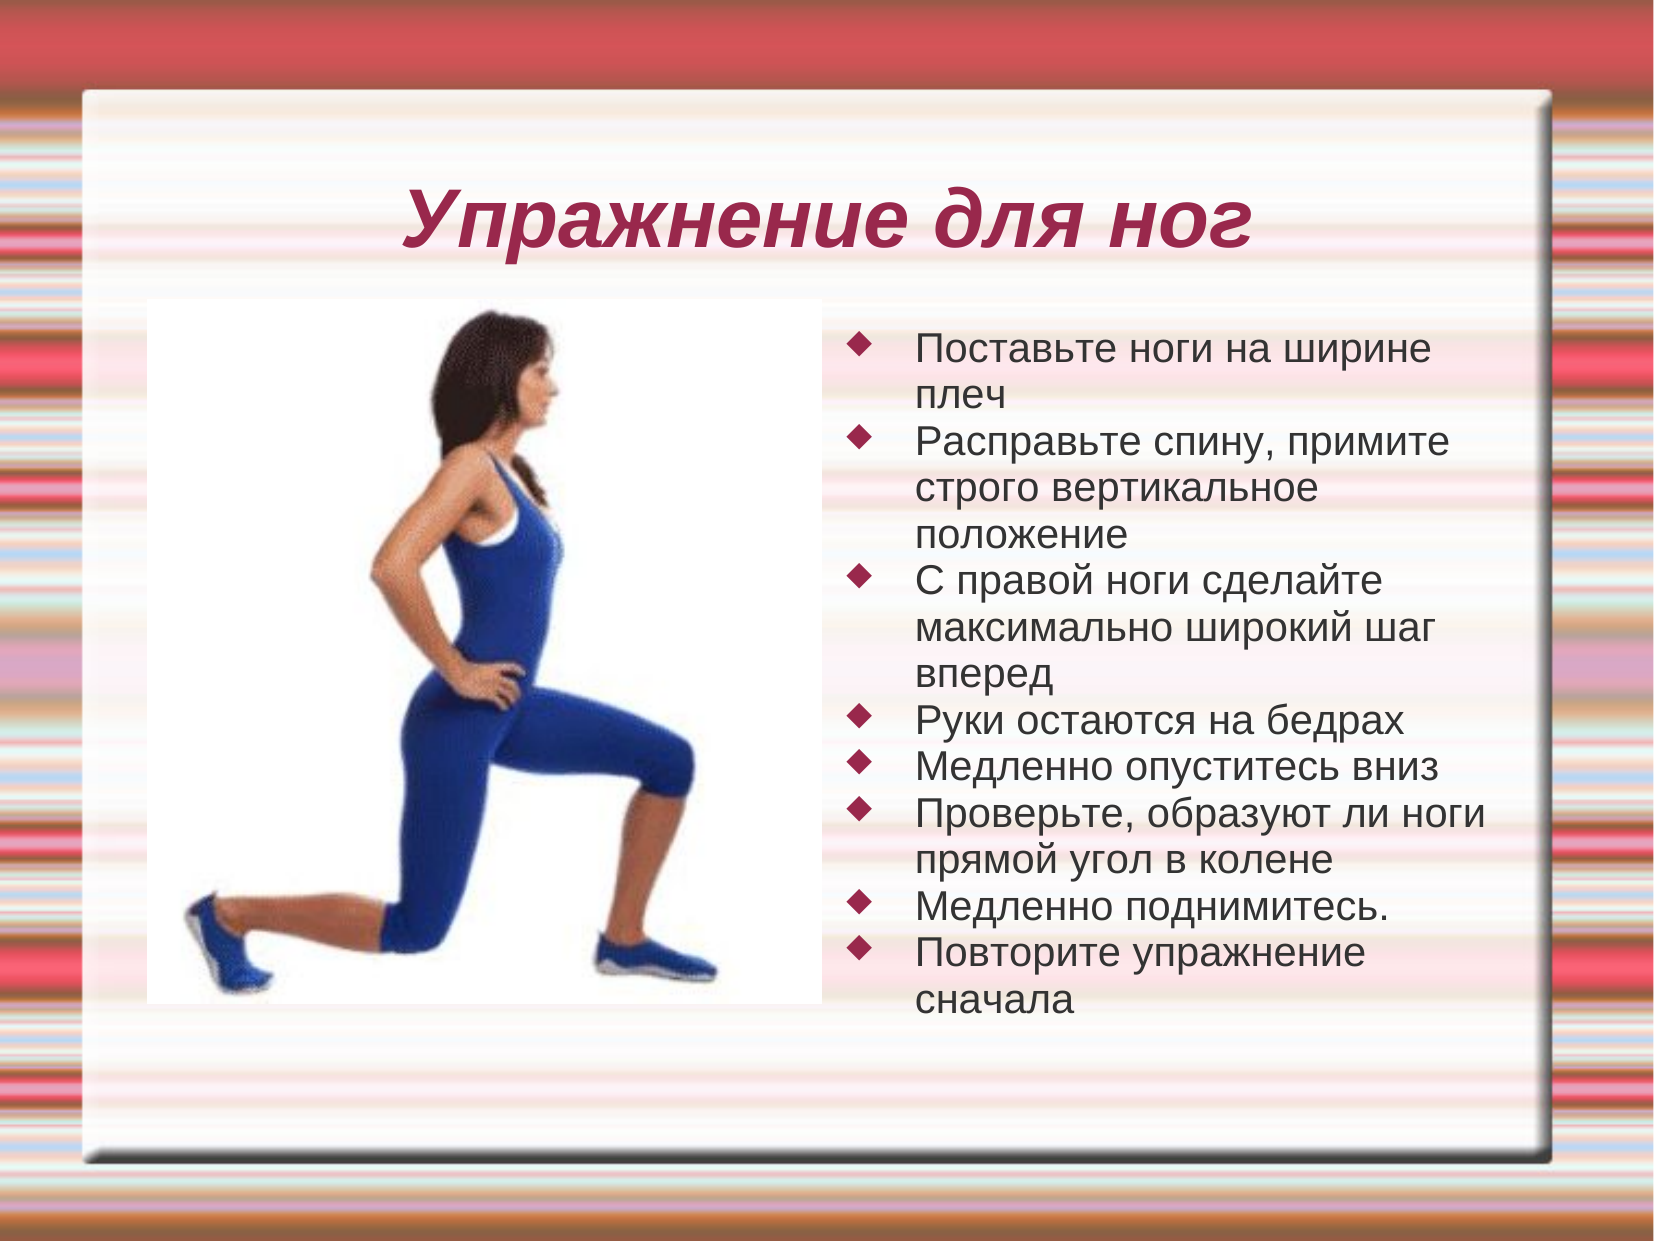

# Упражнение для ног
Поставьте ноги на ширине плеч
Расправьте спину, примите строго вертикальное положение
С правой ноги сделайте максимально широкий шаг вперед
Руки остаются на бедрах
Медленно опуститесь вниз
Проверьте, образуют ли ноги прямой угол в колене
Медленно поднимитесь.
Повторите упражнение сначала